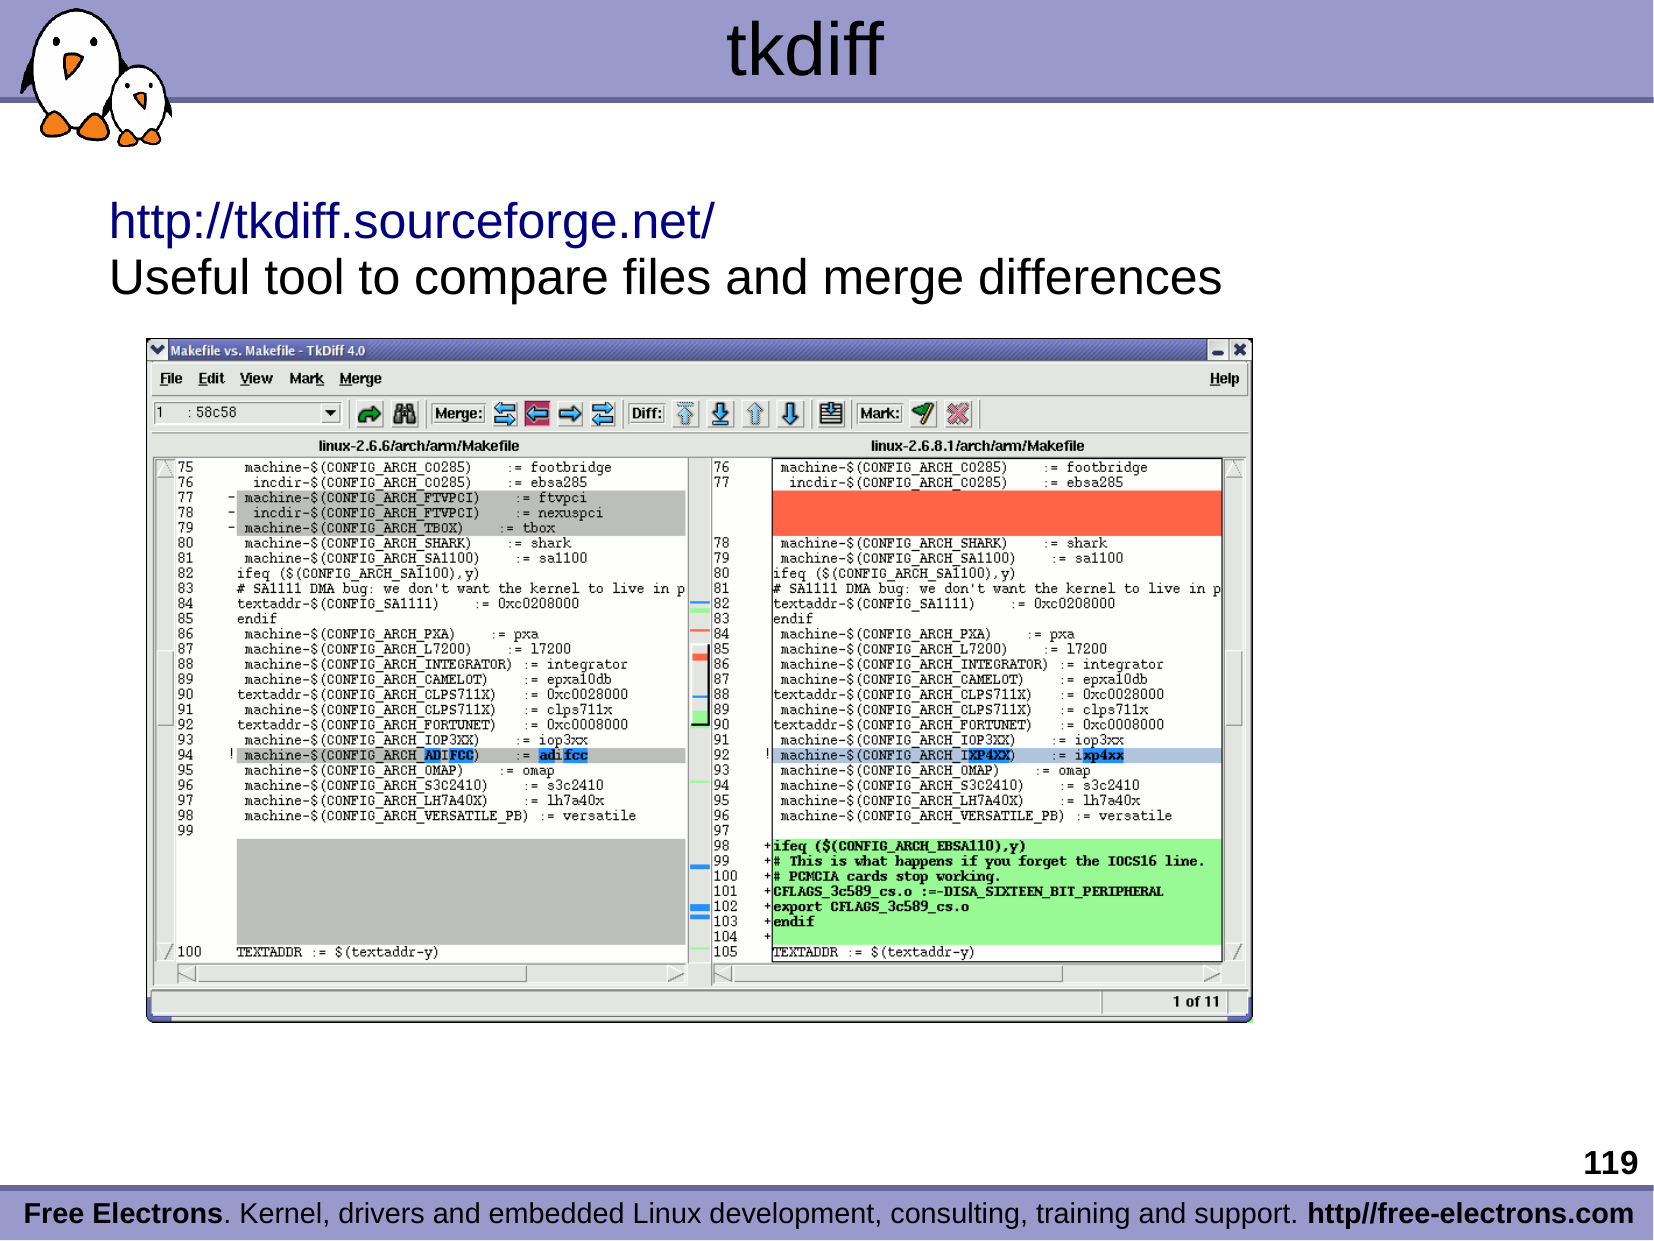

# tkdiff
http://tkdiff.sourceforge.net/
Useful tool to compare files and merge differences